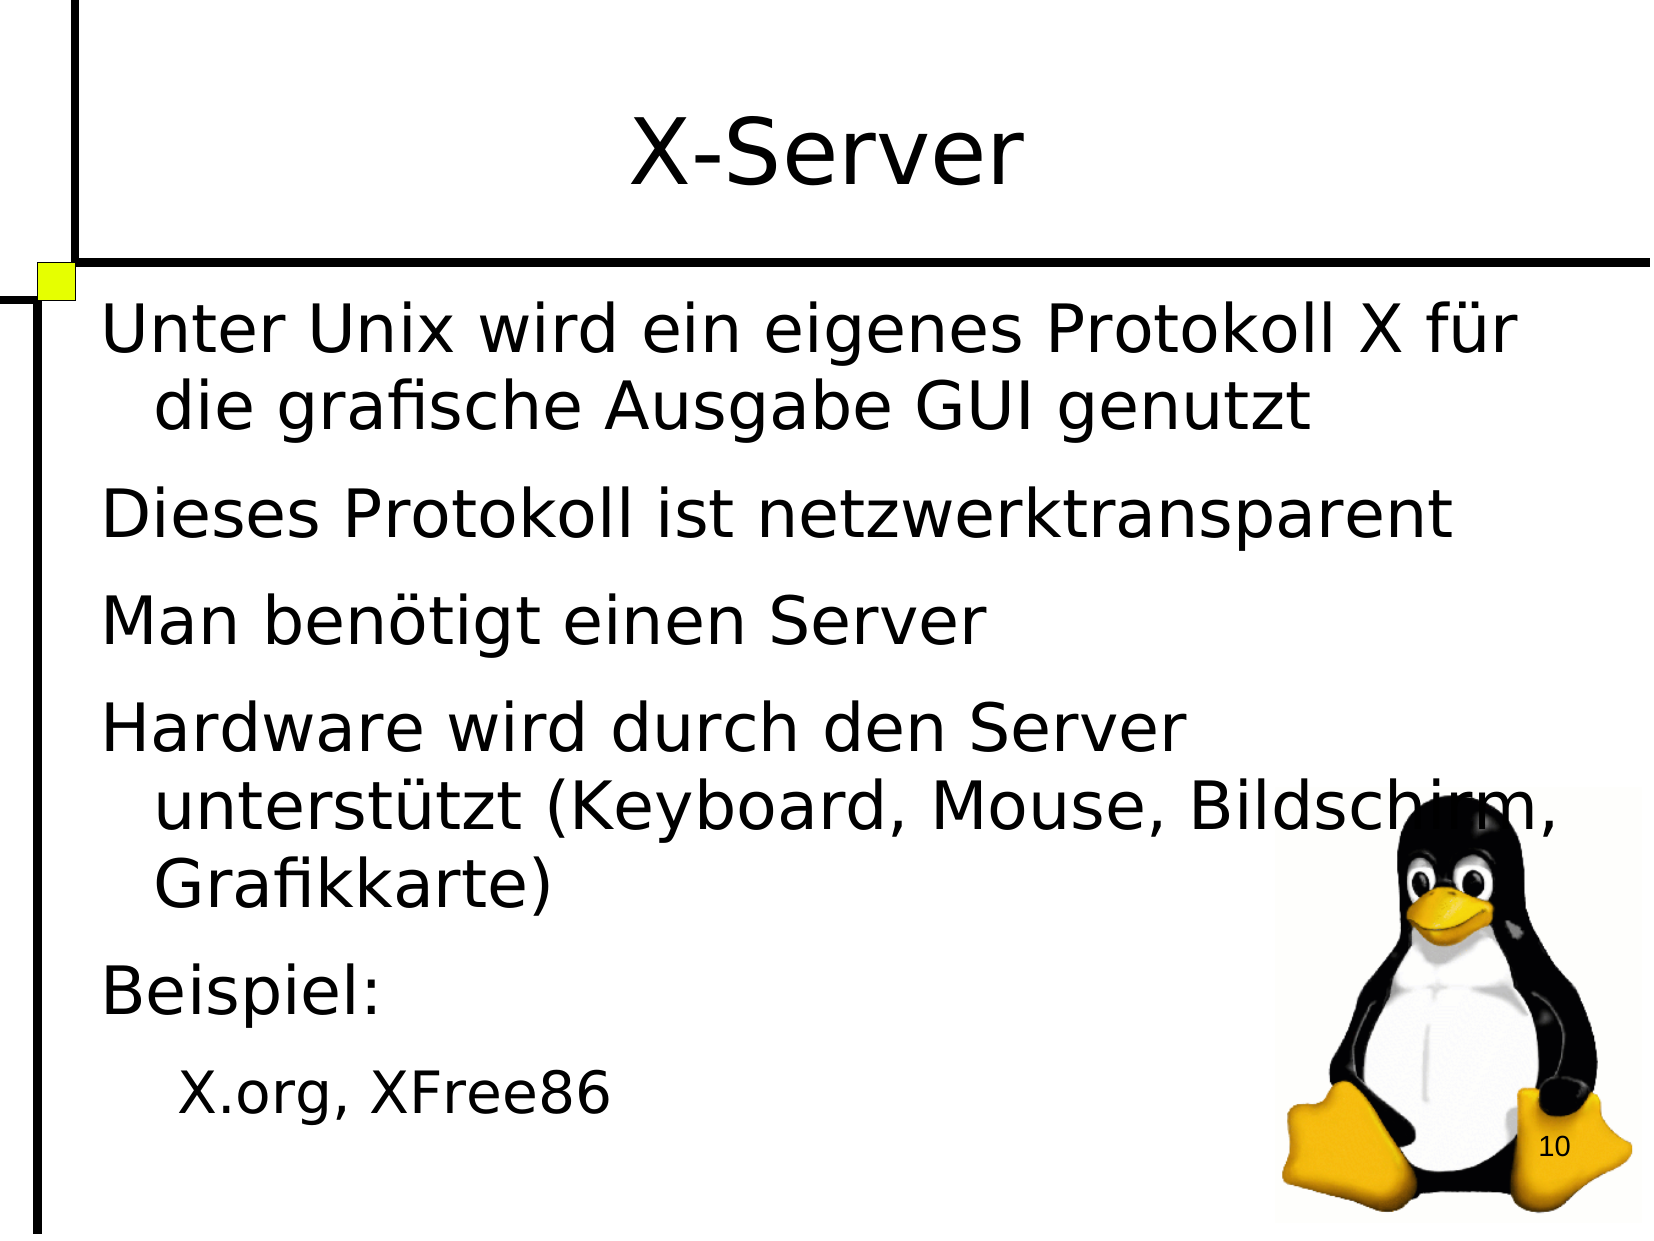

# X-Server
Unter Unix wird ein eigenes Protokoll X für die grafische Ausgabe GUI genutzt
Dieses Protokoll ist netzwerktransparent
Man benötigt einen Server
Hardware wird durch den Server unterstützt (Keyboard, Mouse, Bildschirm, Grafikkarte)
Beispiel:
X.org, XFree86
10